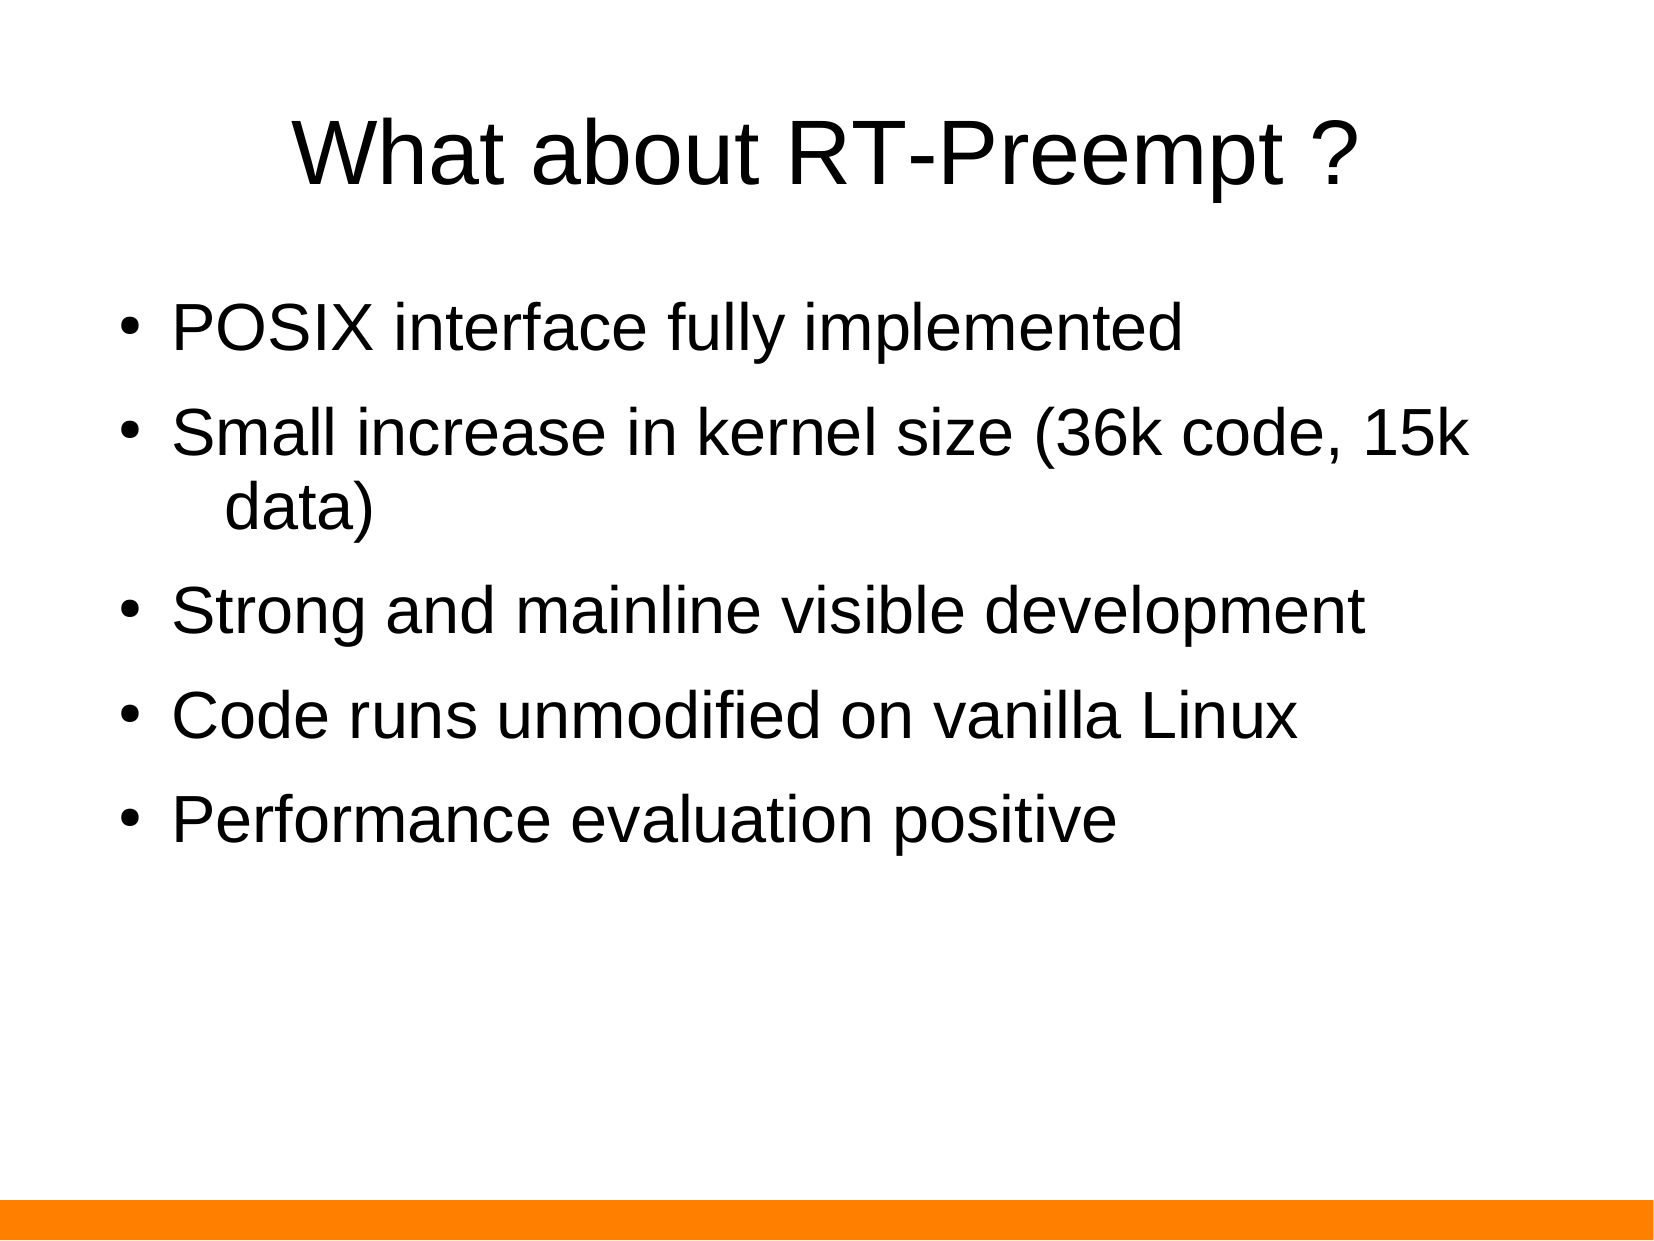

# What about RT-Preempt ?
POSIX interface fully implemented
Small increase in kernel size (36k code, 15k data)
Strong and mainline visible development
Code runs unmodified on vanilla Linux
Performance evaluation positive